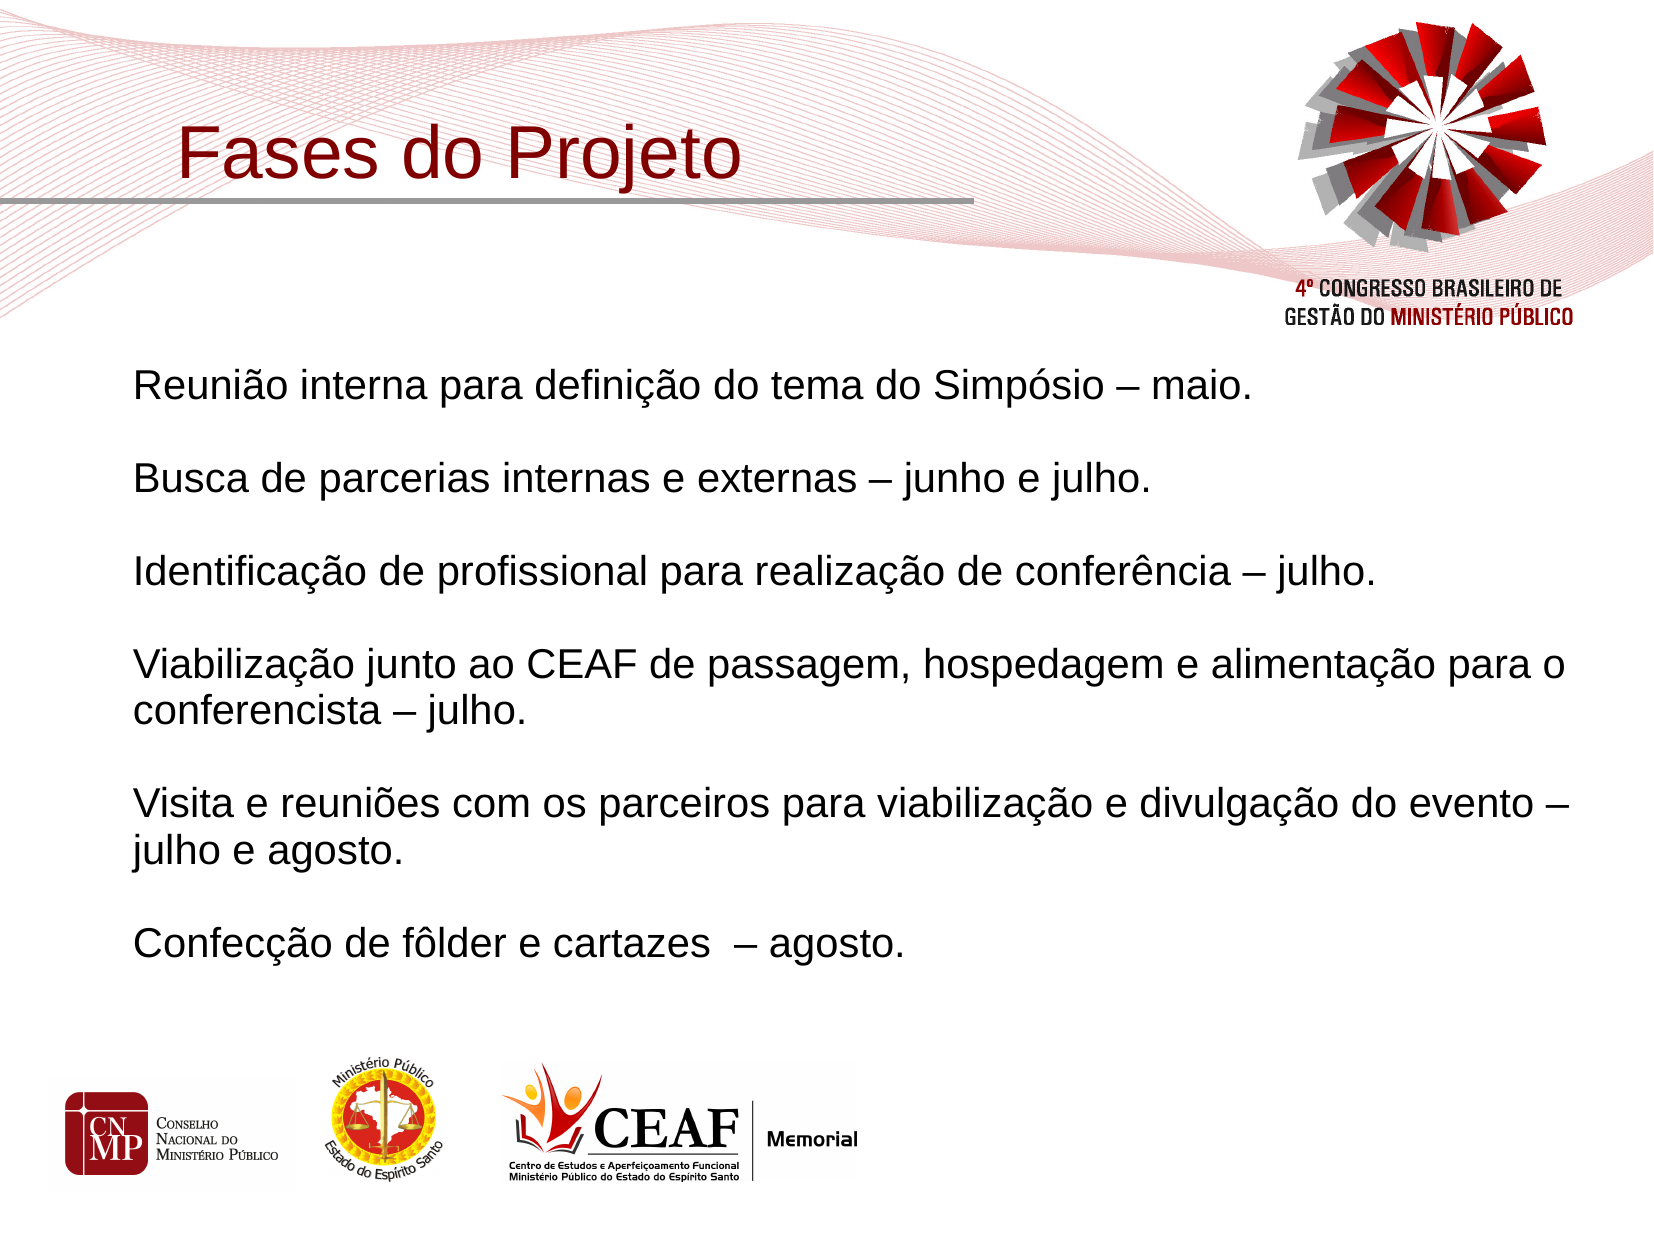

Fases do Projeto
Reunião interna para definição do tema do Simpósio – maio.
Busca de parcerias internas e externas – junho e julho.
Identificação de profissional para realização de conferência – julho.
Viabilização junto ao CEAF de passagem, hospedagem e alimentação para o conferencista – julho.
Visita e reuniões com os parceiros para viabilização e divulgação do evento – julho e agosto.
Confecção de fôlder e cartazes – agosto.